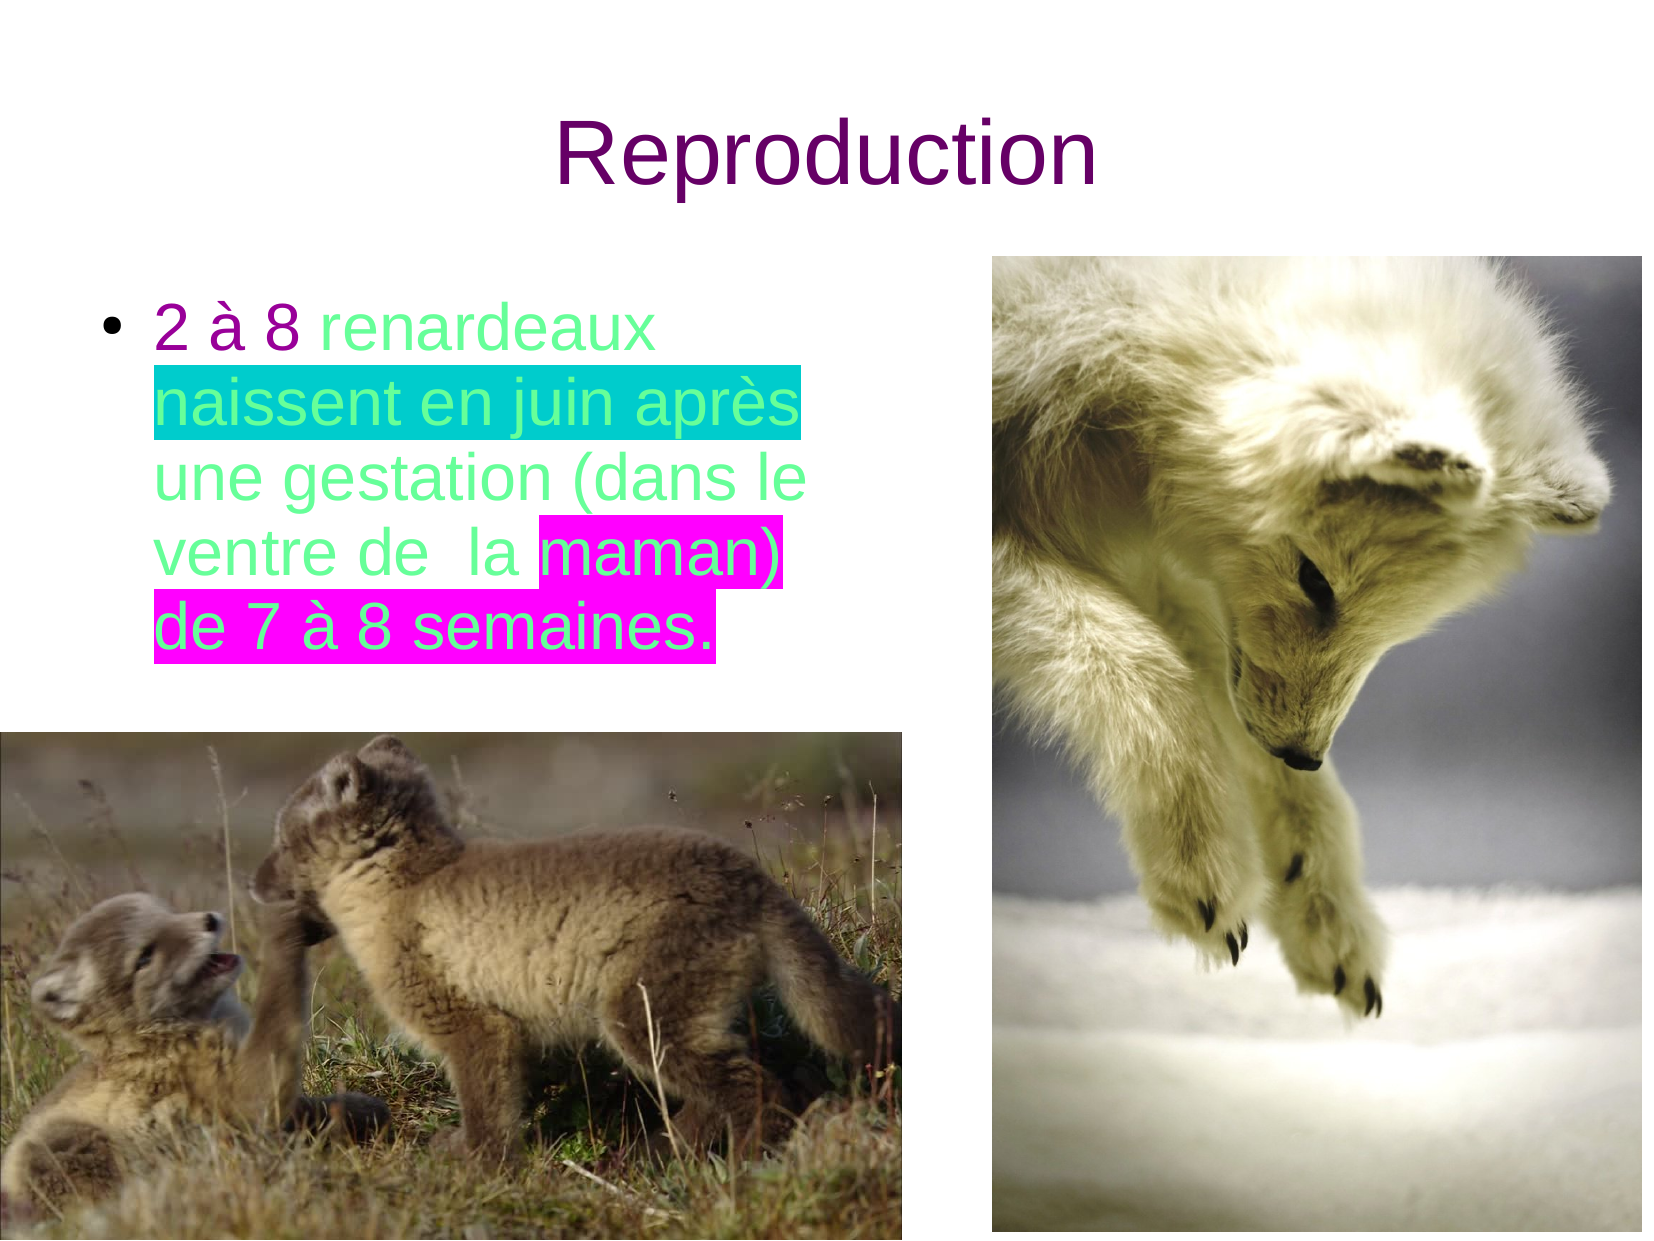

# Reproduction
2 à 8 renardeaux naissent en juin après une gestation (dans le ventre de la maman) de 7 à 8 semaines.